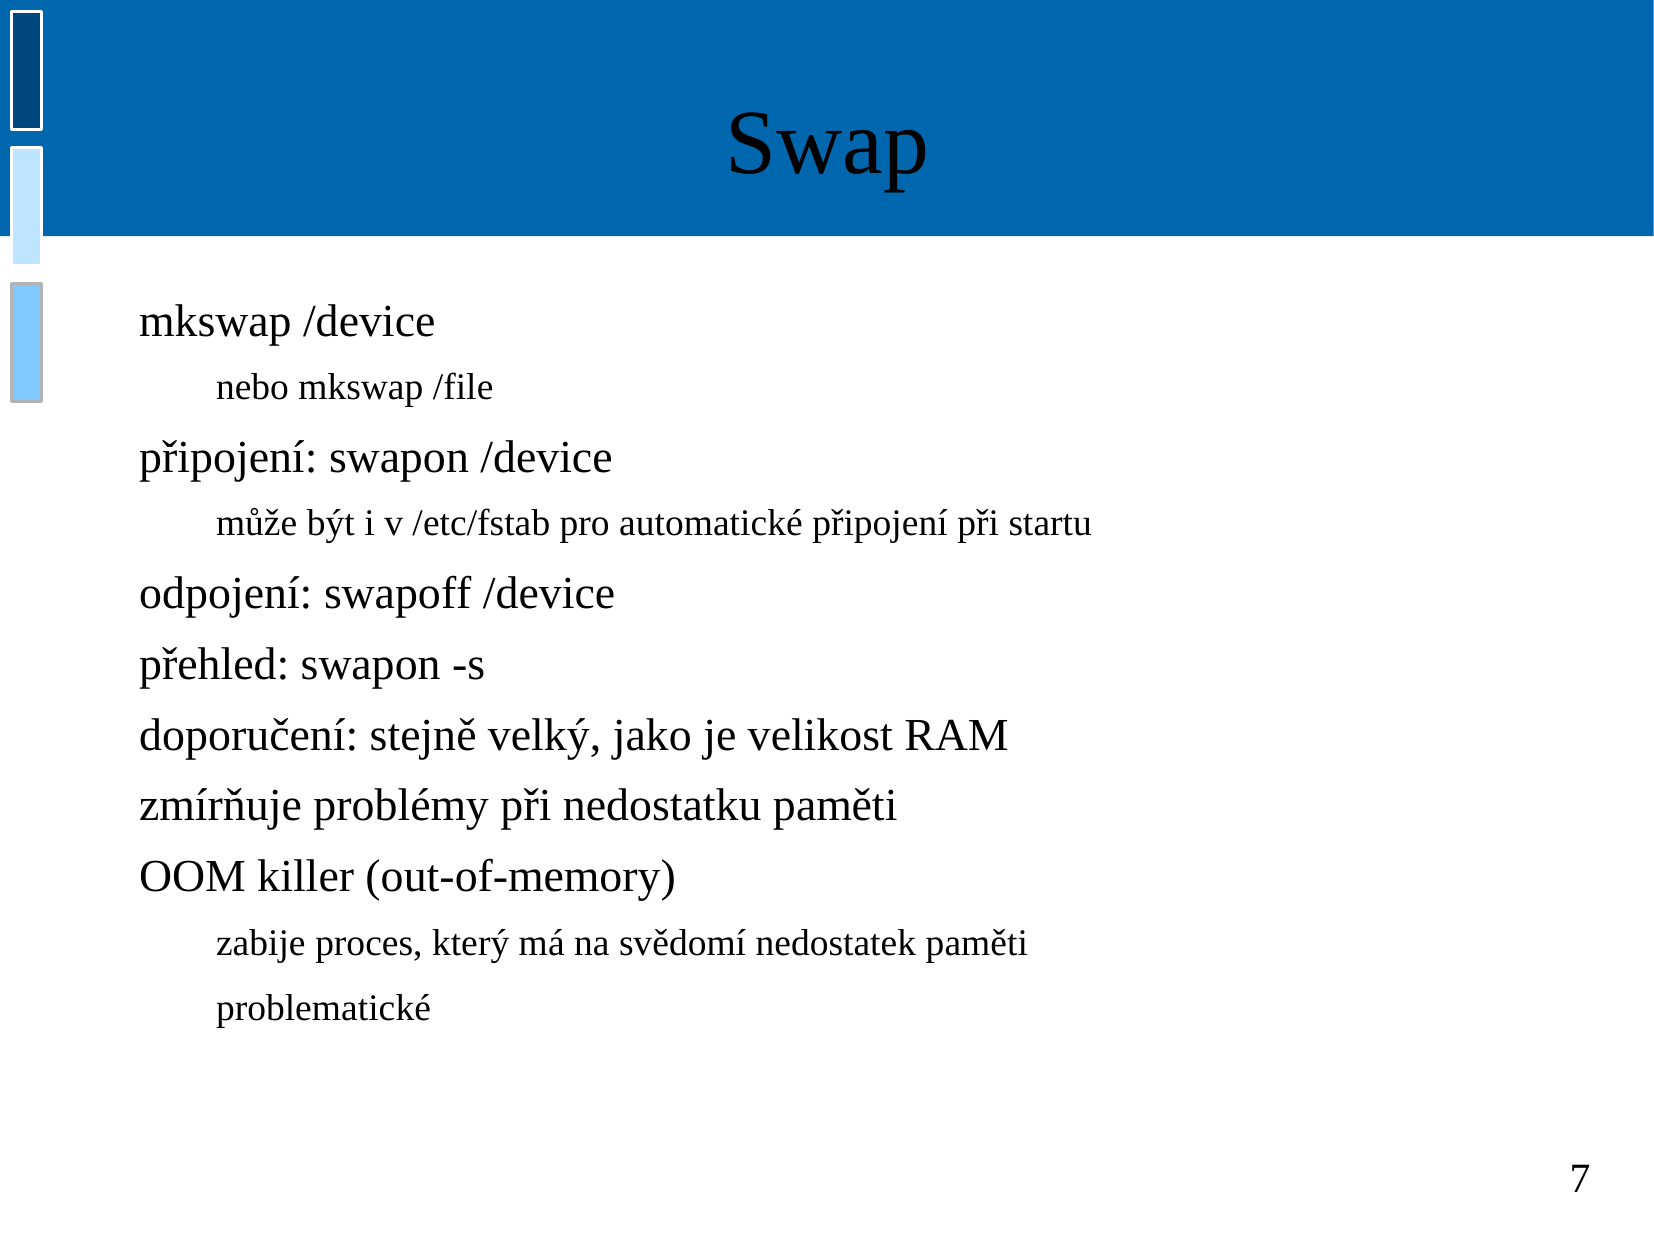

# Swap
mkswap /device
nebo mkswap /file
připojení: swapon /device
může být i v /etc/fstab pro automatické připojení při startu
odpojení: swapoff /device
přehled: swapon -s
doporučení: stejně velký, jako je velikost RAM
zmírňuje problémy při nedostatku paměti
OOM killer (out-of-memory)
zabije proces, který má na svědomí nedostatek paměti
problematické